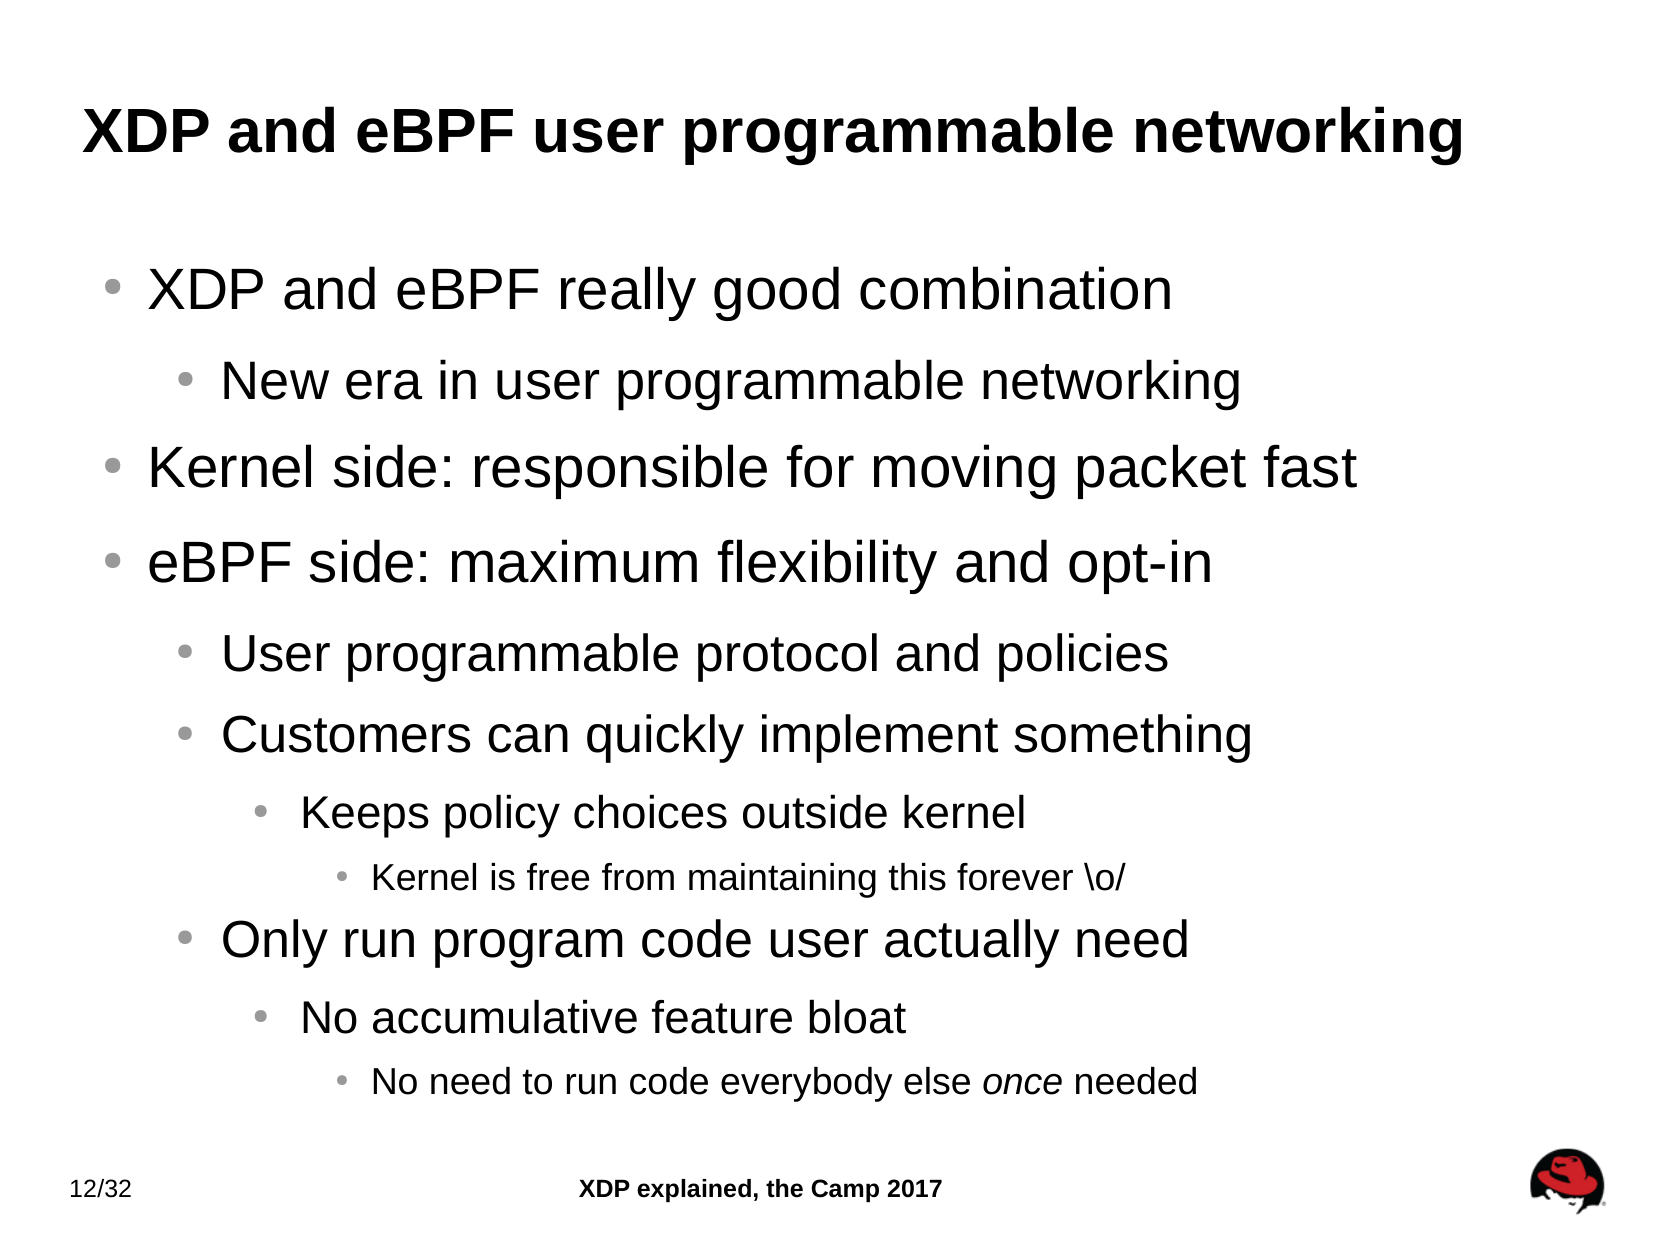

# XDP and eBPF user programmable networking
XDP and eBPF really good combination
New era in user programmable networking
Kernel side: responsible for moving packet fast
eBPF side: maximum flexibility and opt-in
User programmable protocol and policies
Customers can quickly implement something
Keeps policy choices outside kernel
Kernel is free from maintaining this forever \o/
Only run program code user actually need
No accumulative feature bloat
No need to run code everybody else once needed